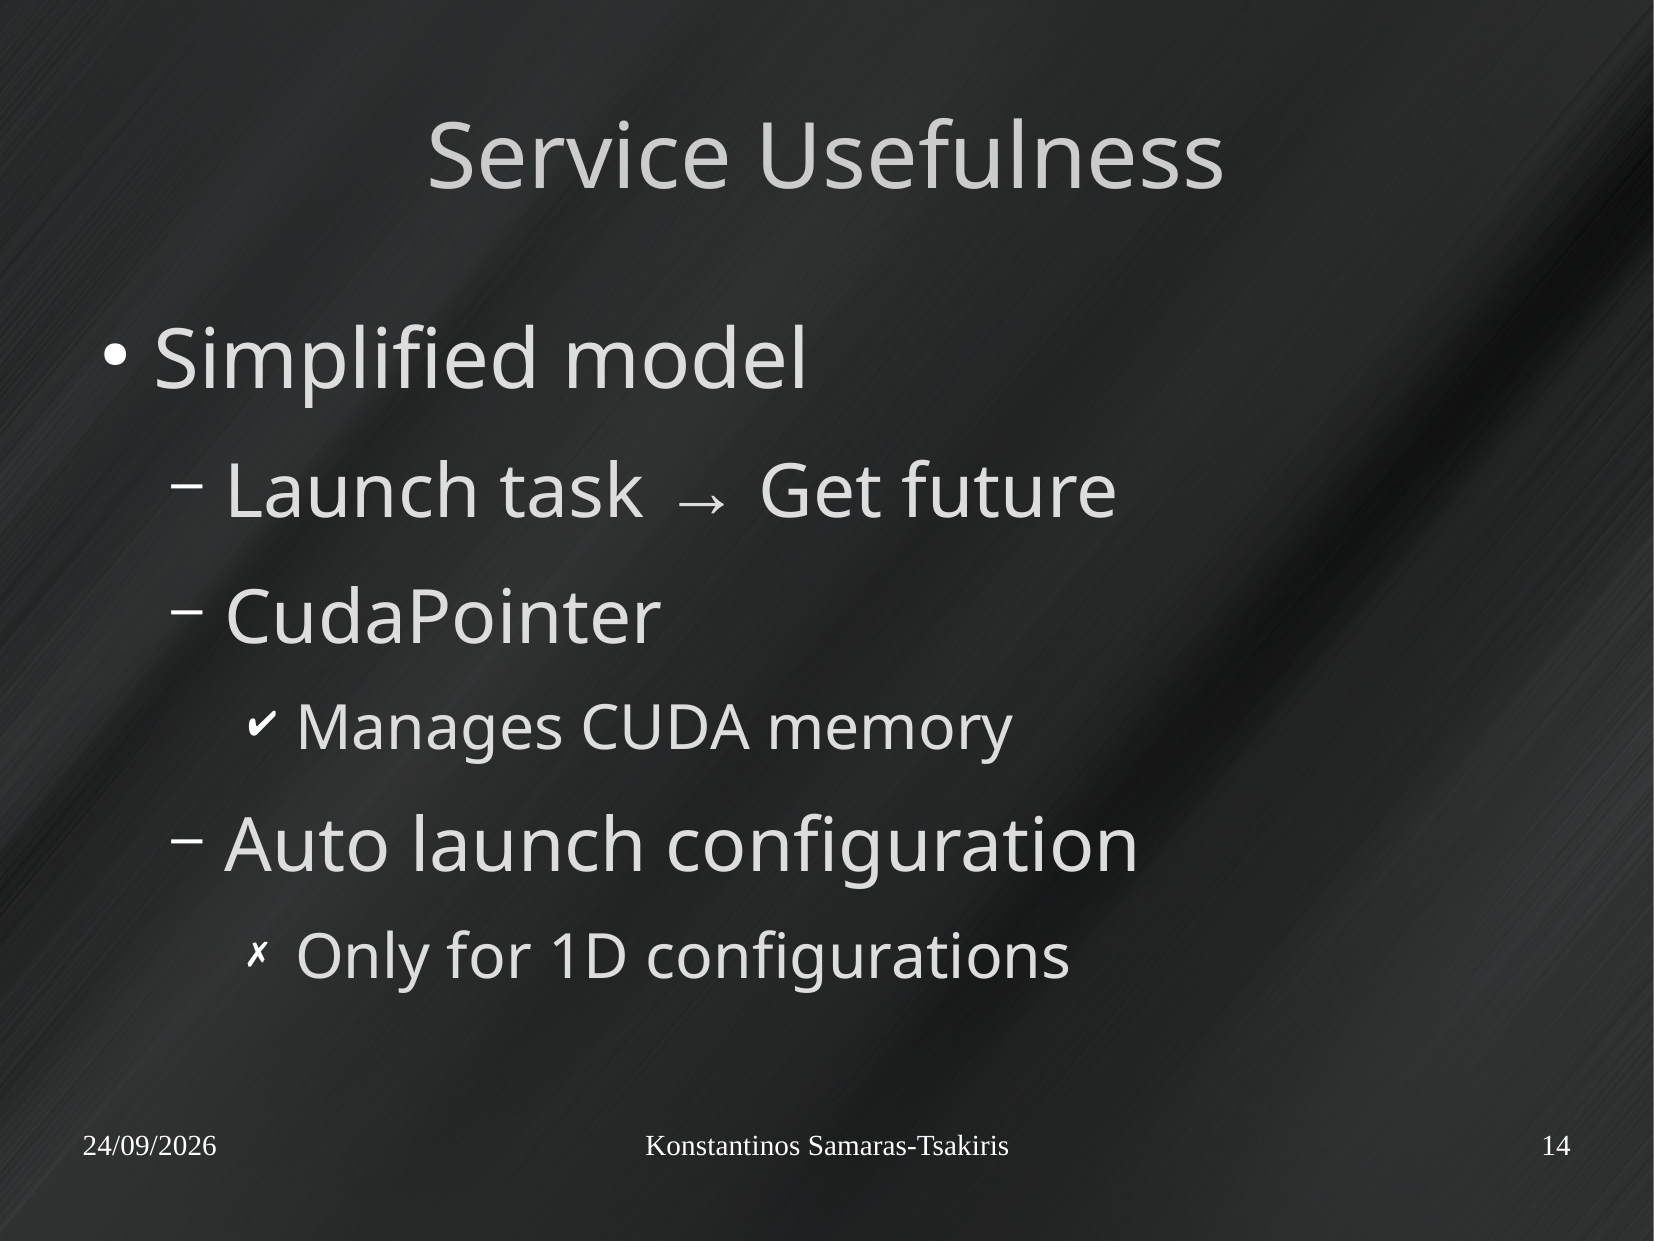

# Service Usefulness
Simplified model
Launch task → Get future
CudaPointer
Manages CUDA memory
Auto launch configuration
Only for 1D configurations
Konstantinos Samaras-Tsakiris
14